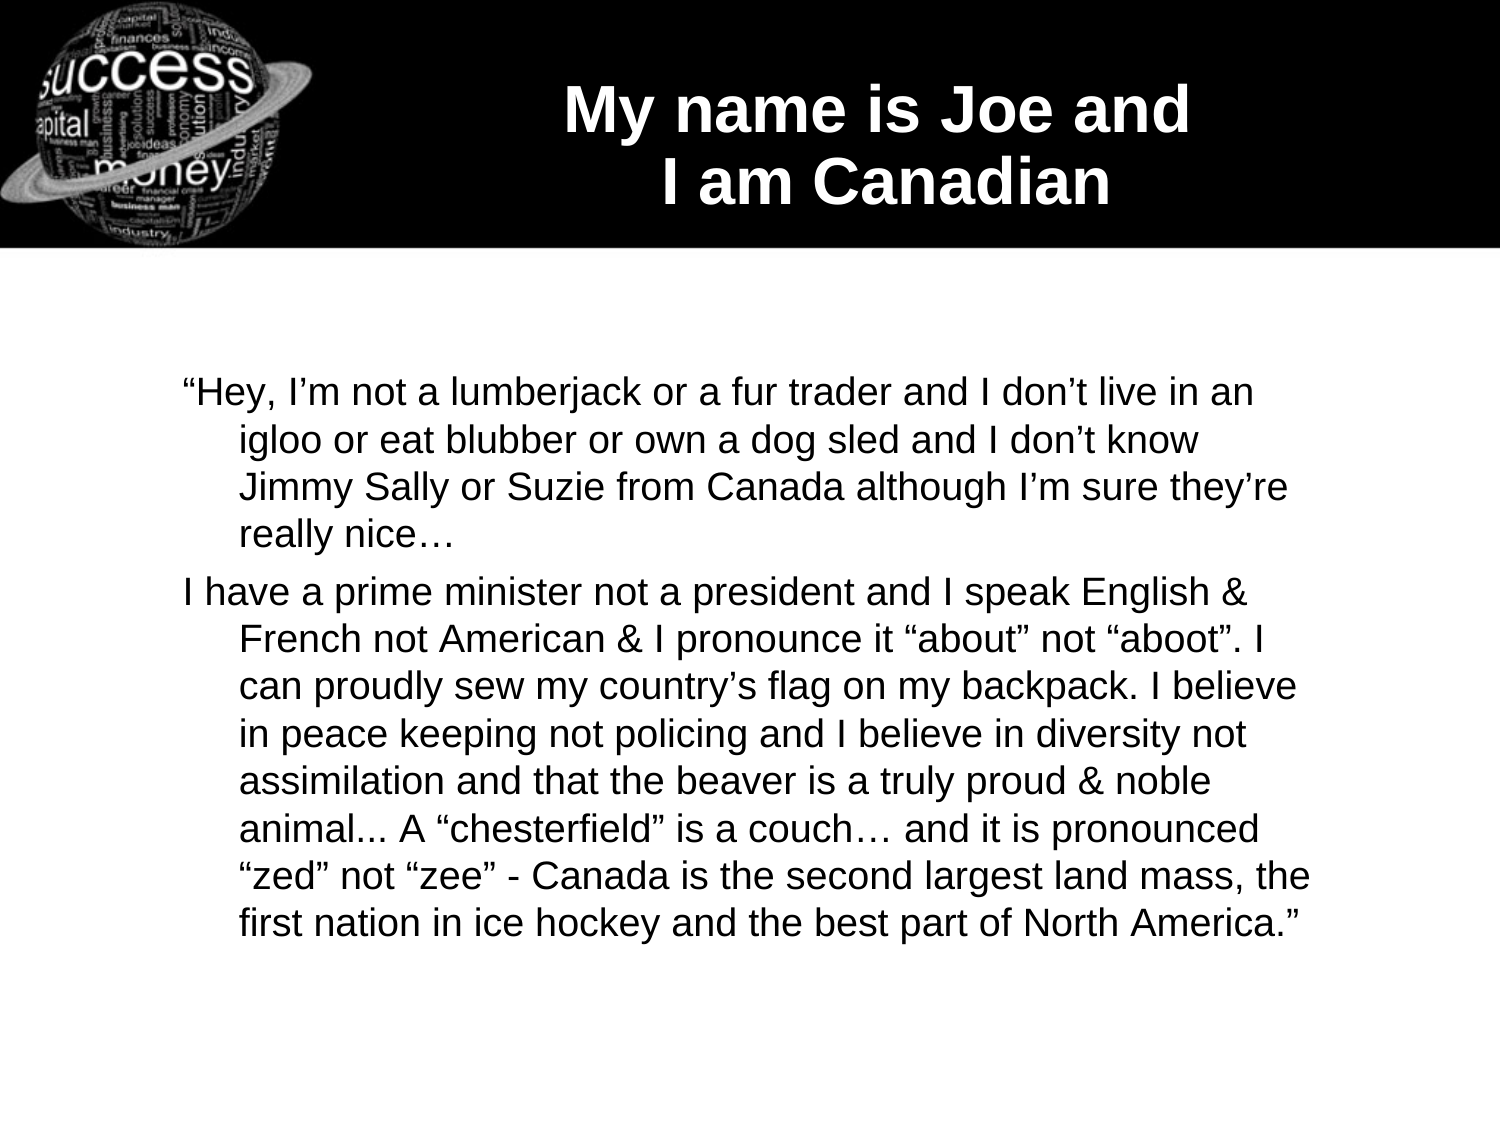

My name is Joe and
I am Canadian
# “Hey, I’m not a lumberjack or a fur trader and I don’t live in an igloo or eat blubber or own a dog sled and I don’t know Jimmy Sally or Suzie from Canada although I’m sure they’re really nice…
I have a prime minister not a president and I speak English & French not American & I pronounce it “about” not “aboot”. I can proudly sew my country’s flag on my backpack. I believe in peace keeping not policing and I believe in diversity not assimilation and that the beaver is a truly proud & noble animal... A “chesterfield” is a couch… and it is pronounced “zed” not “zee” - Canada is the second largest land mass, the first nation in ice hockey and the best part of North America.”